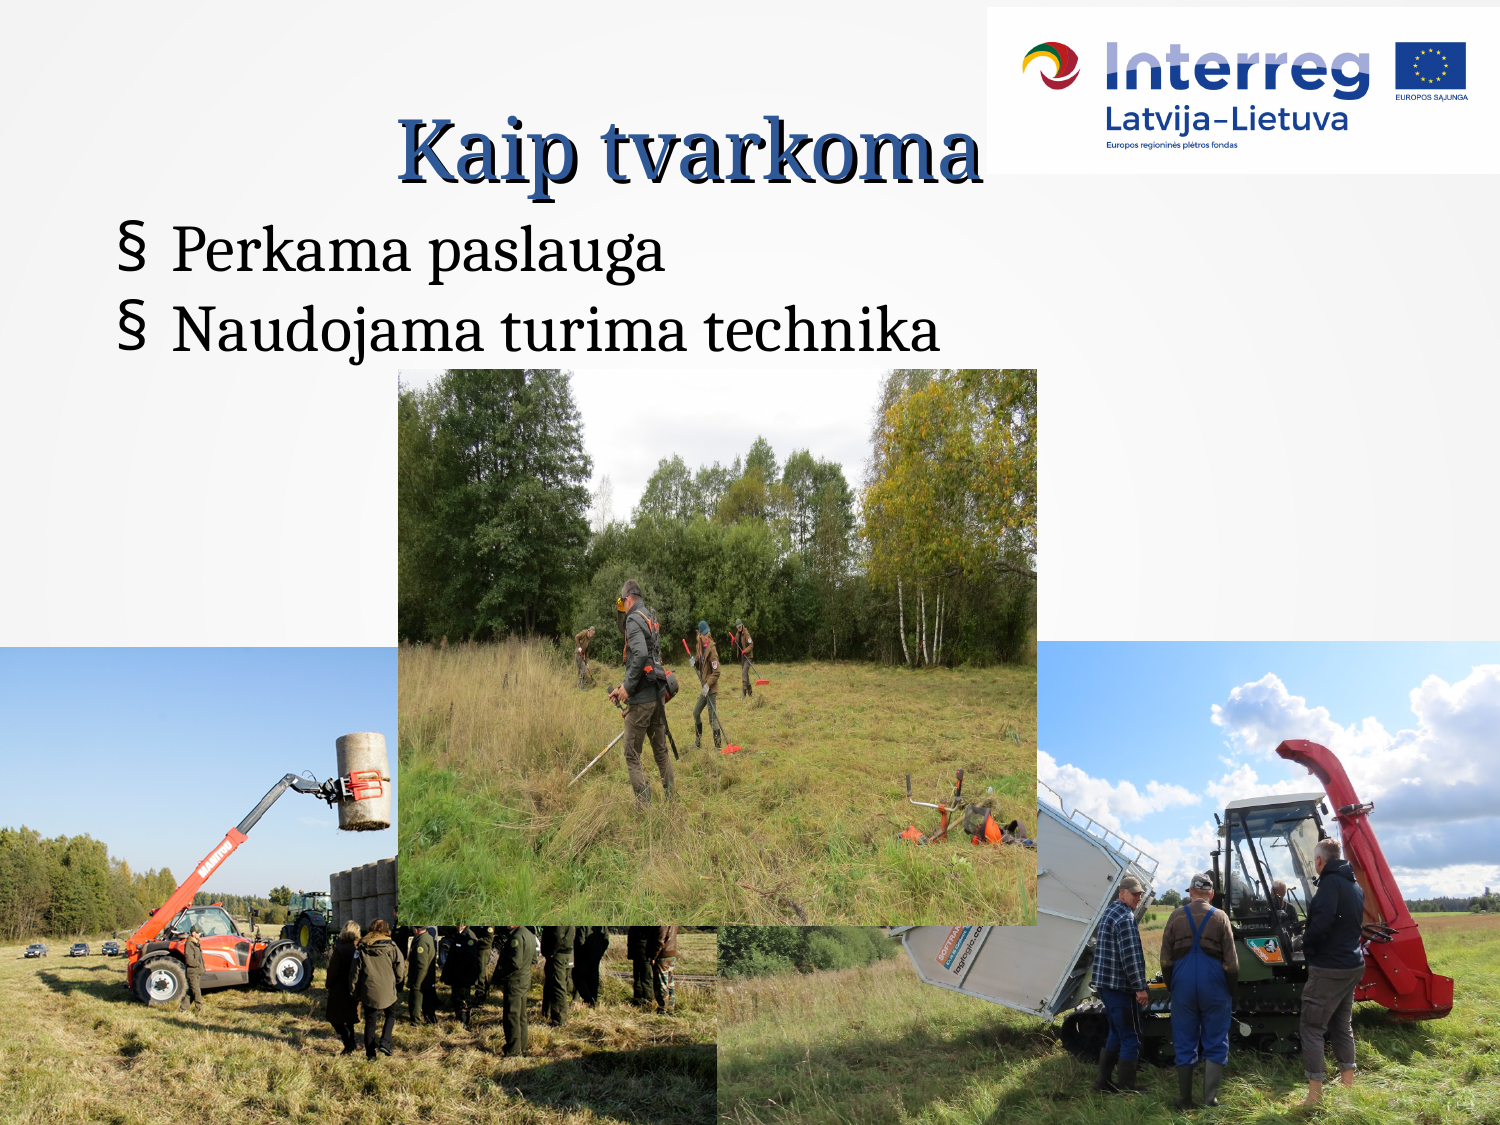

# Kaip tvarkoma
Perkama paslauga
Naudojama turima technika